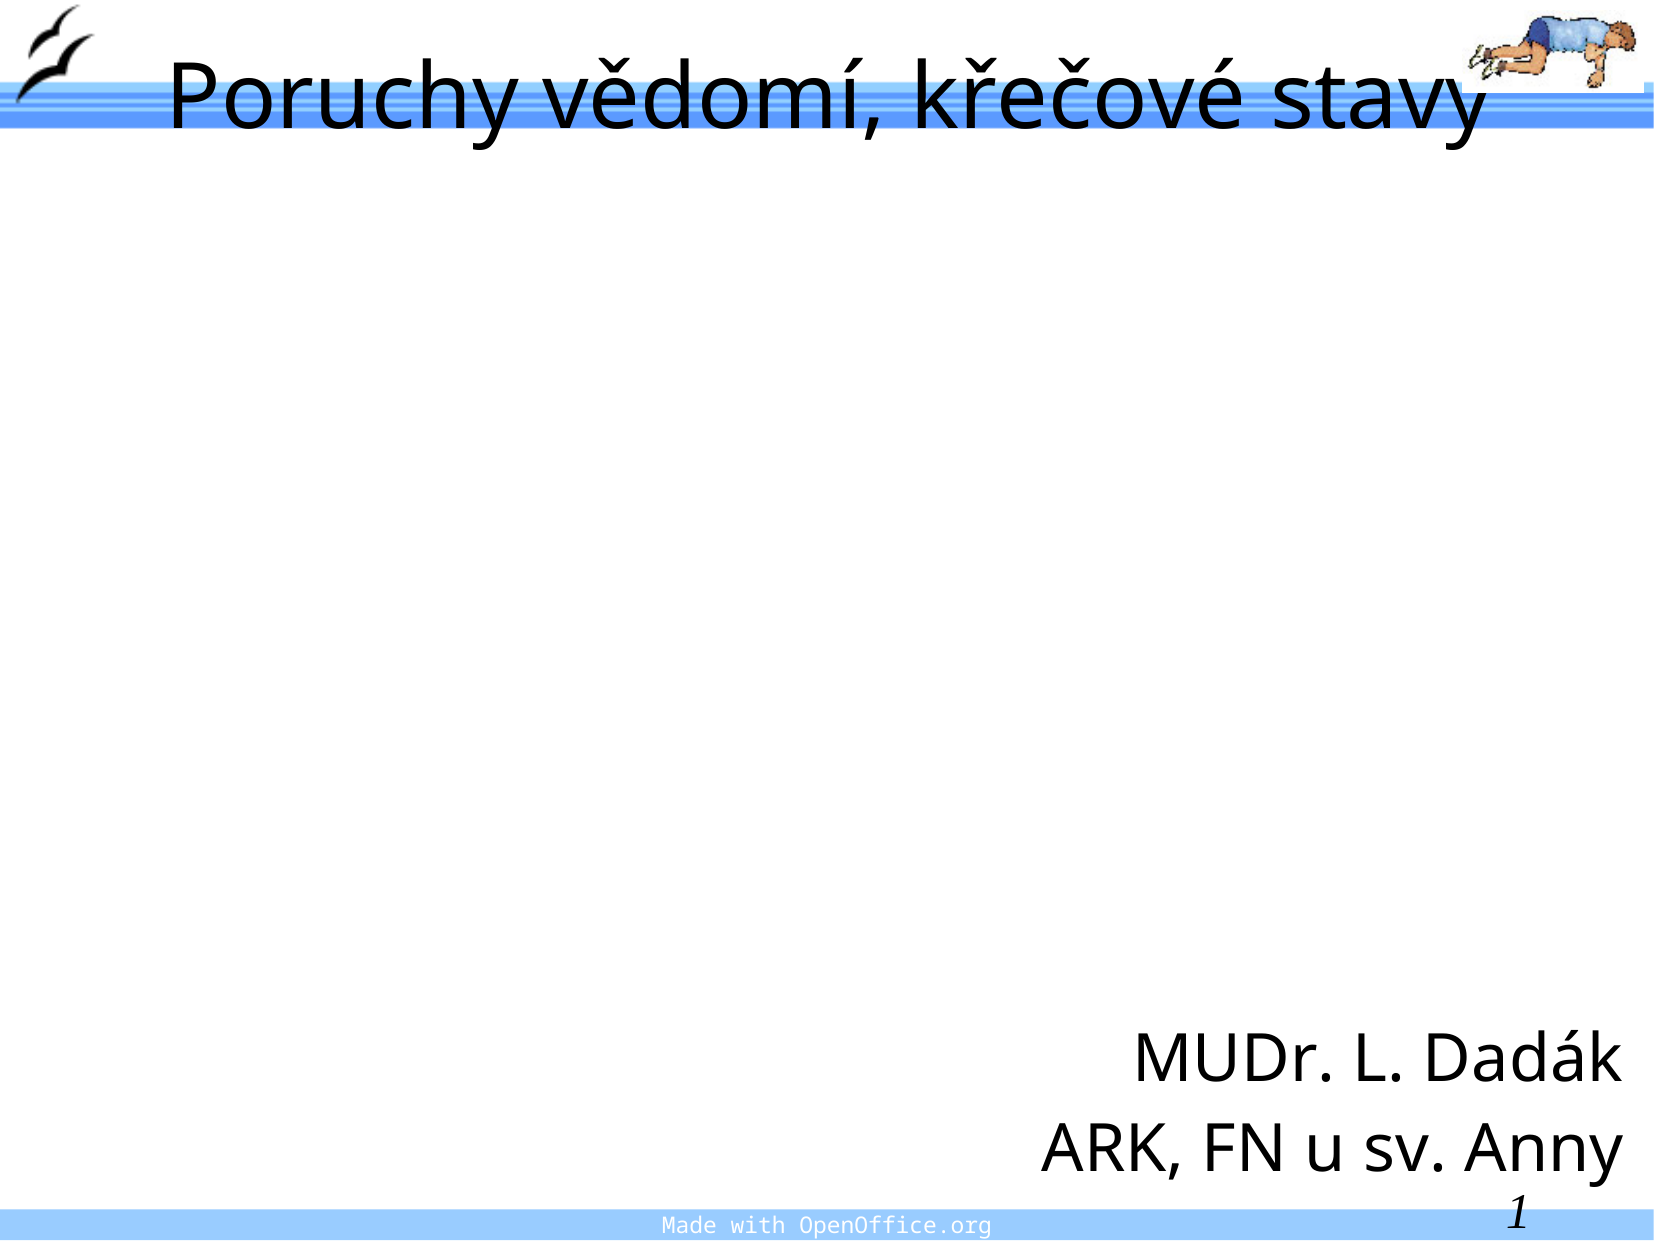

Poruchy vědomí, křečové stavy
# MUDr. L. Dadák
ARK, FN u sv. Anny